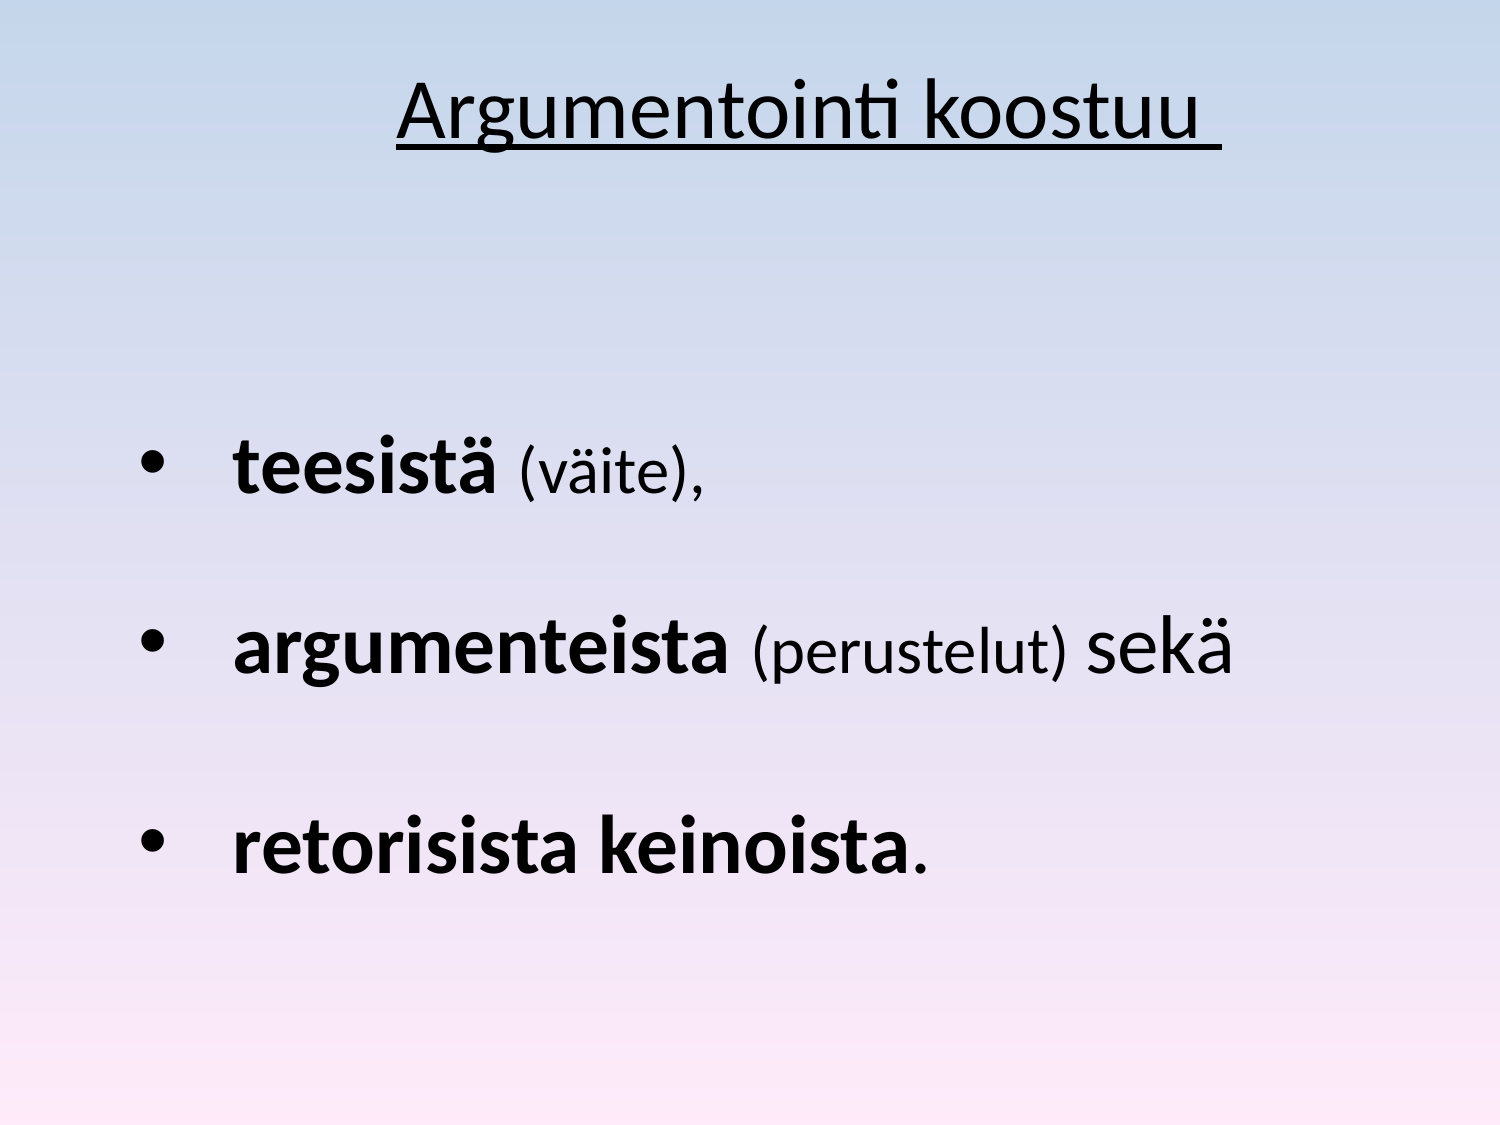

# Argumentointi koostuu
teesistä (väite),
argumenteista (perustelut) sekä
retorisista keinoista.